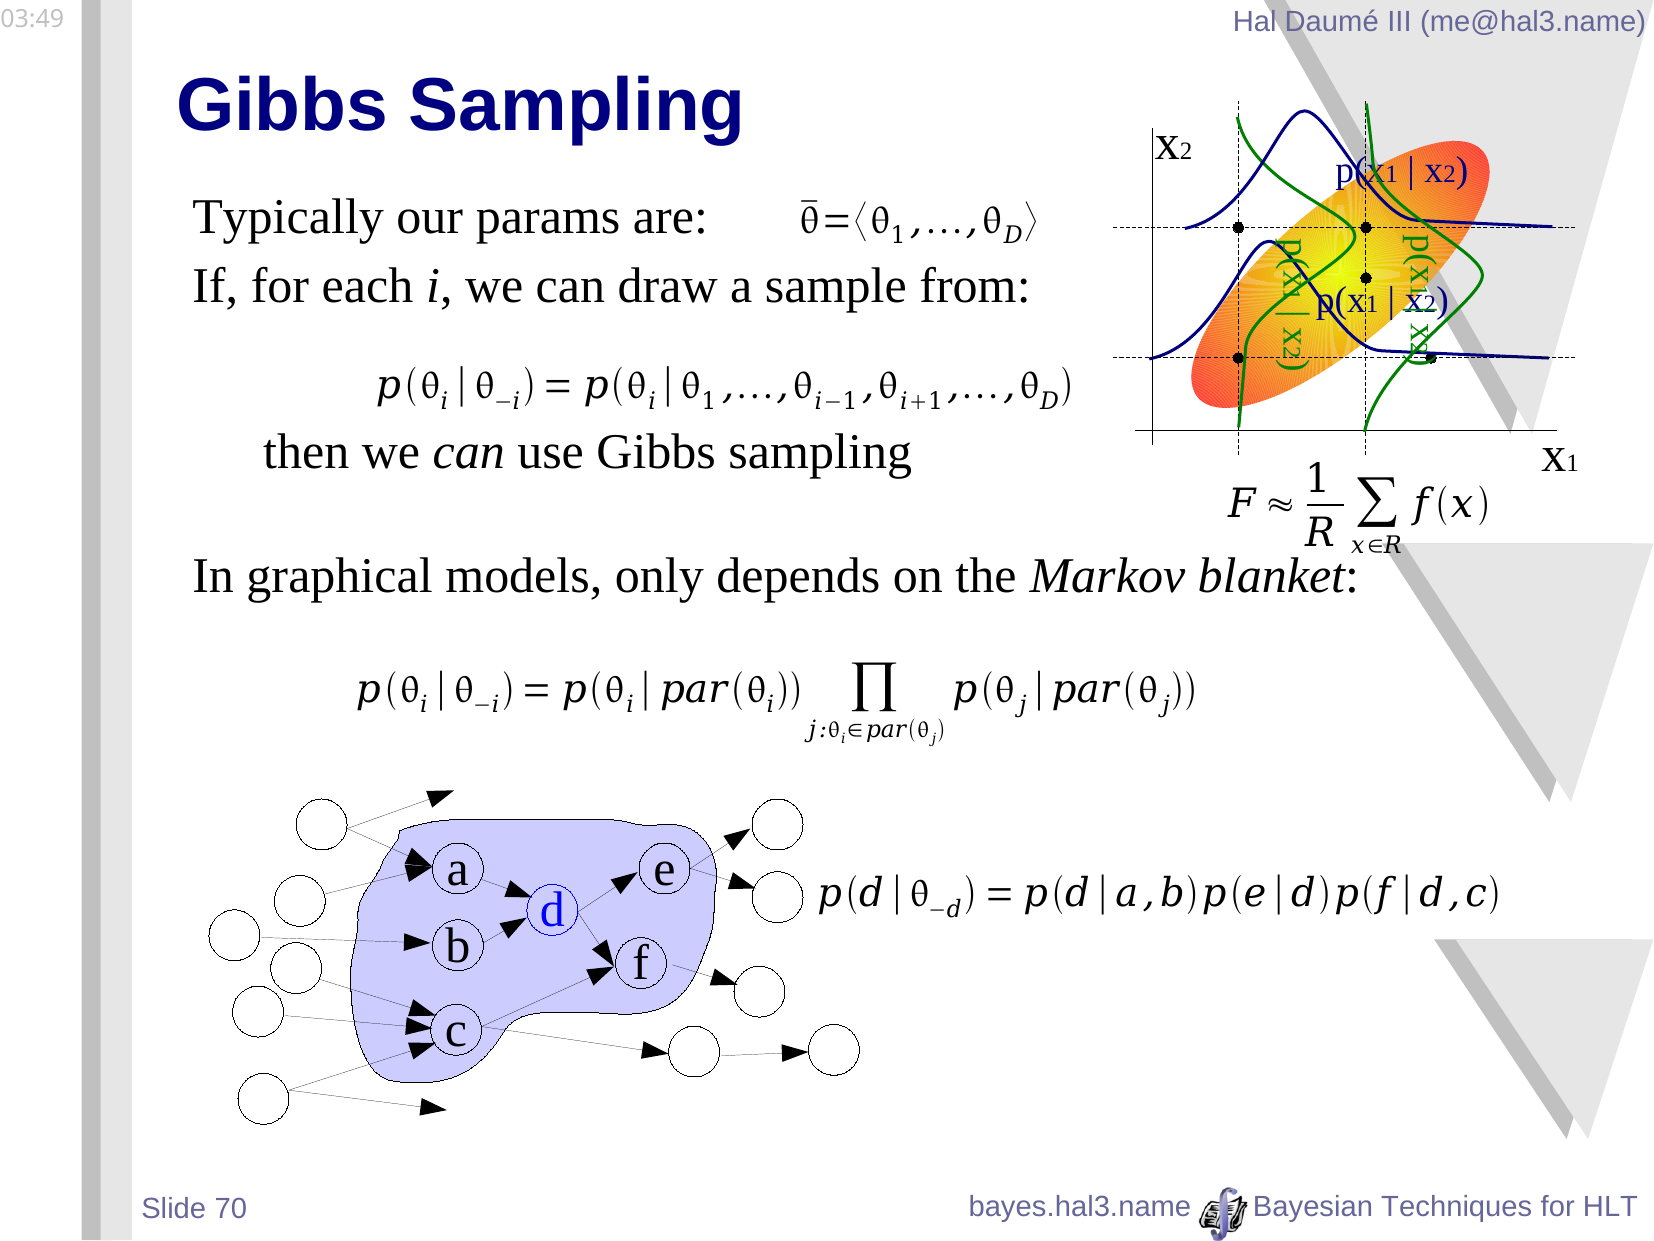

# Gibbs Sampling
 p(x1 | x2)
 p(x1 | x2)
x2
 p(x1 | x2)
Typically our params are:
If, for each i, we can draw a sample from:
then we can use Gibbs sampling
In graphical models, only depends on the Markov blanket:
 p(x1 | x2)
x1
a
e
d
b
f
c